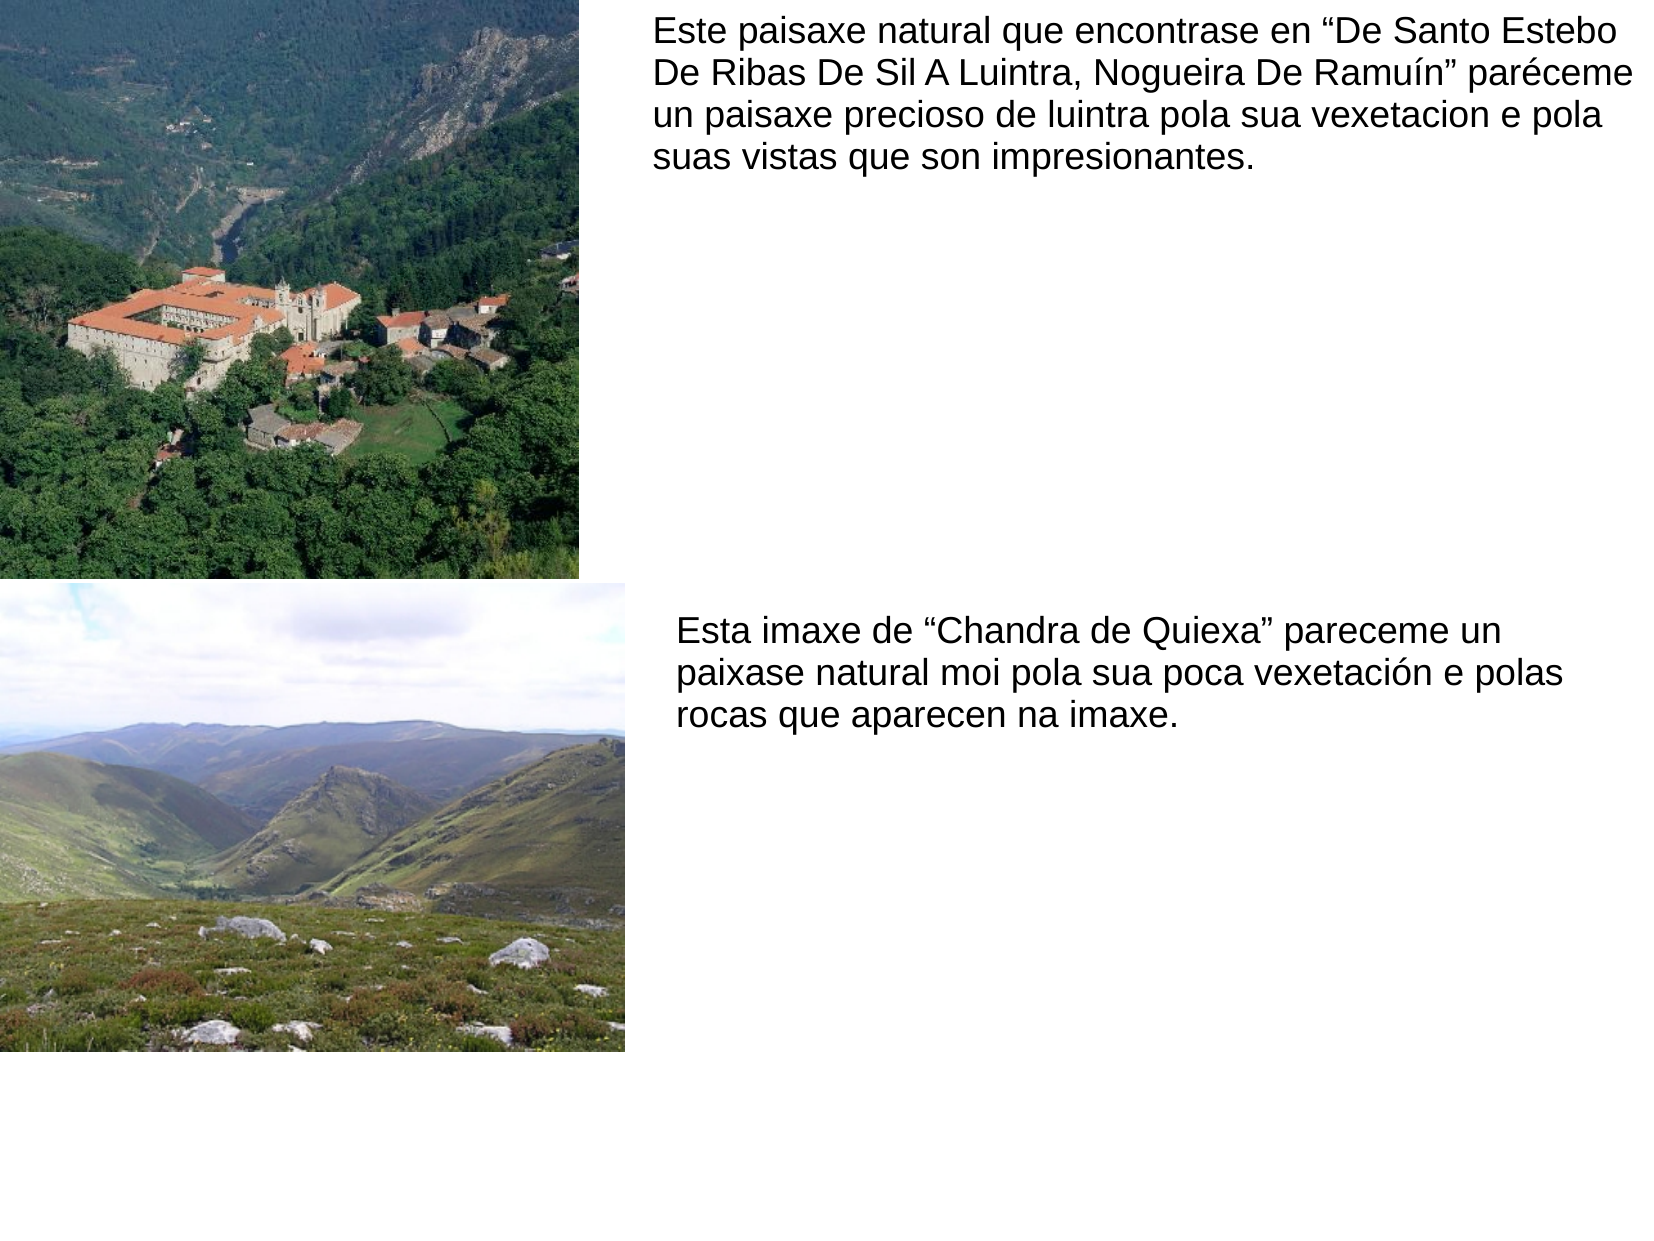

Este paisaxe natural que encontrase en “De Santo Estebo De Ribas De Sil A Luintra, Nogueira De Ramuín” paréceme un paisaxe precioso de luintra pola sua vexetacion e pola suas vistas que son impresionantes.
Esta imaxe de “Chandra de Quiexa” pareceme un paixase natural moi pola sua poca vexetación e polas rocas que aparecen na imaxe.